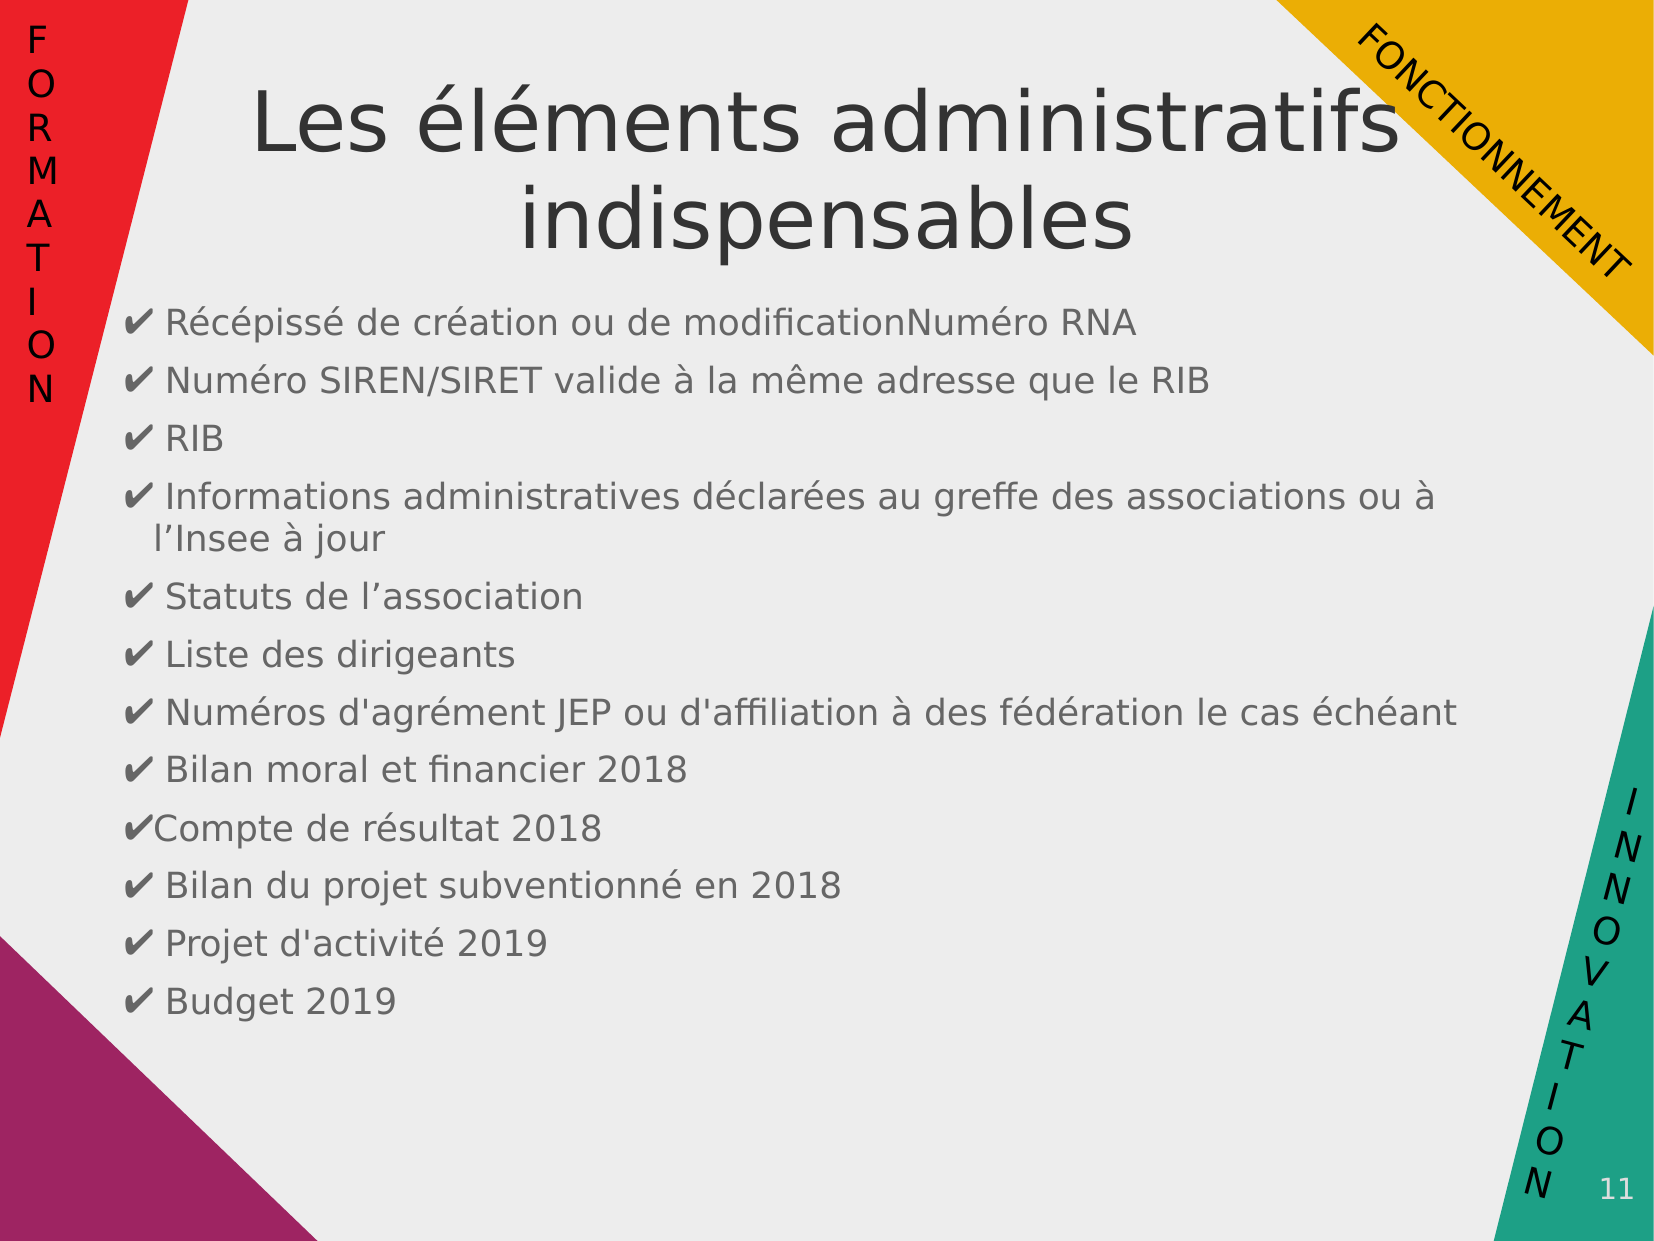

FORMAT
ION
# Les éléments administratifs indispensables
FONCTIONNEMENT
 Récépissé de création ou de modificationNuméro RNA
 Numéro SIREN/SIRET valide à la même adresse que le RIB
 RIB
 Informations administratives déclarées au greffe des associations ou à l’Insee à jour
 Statuts de l’association
 Liste des dirigeants
 Numéros d'agrément JEP ou d'affiliation à des fédération le cas échéant
 Bilan moral et financier 2018
Compte de résultat 2018
 Bilan du projet subventionné en 2018
 Projet d'activité 2019
 Budget 2019
INNOVATION
11